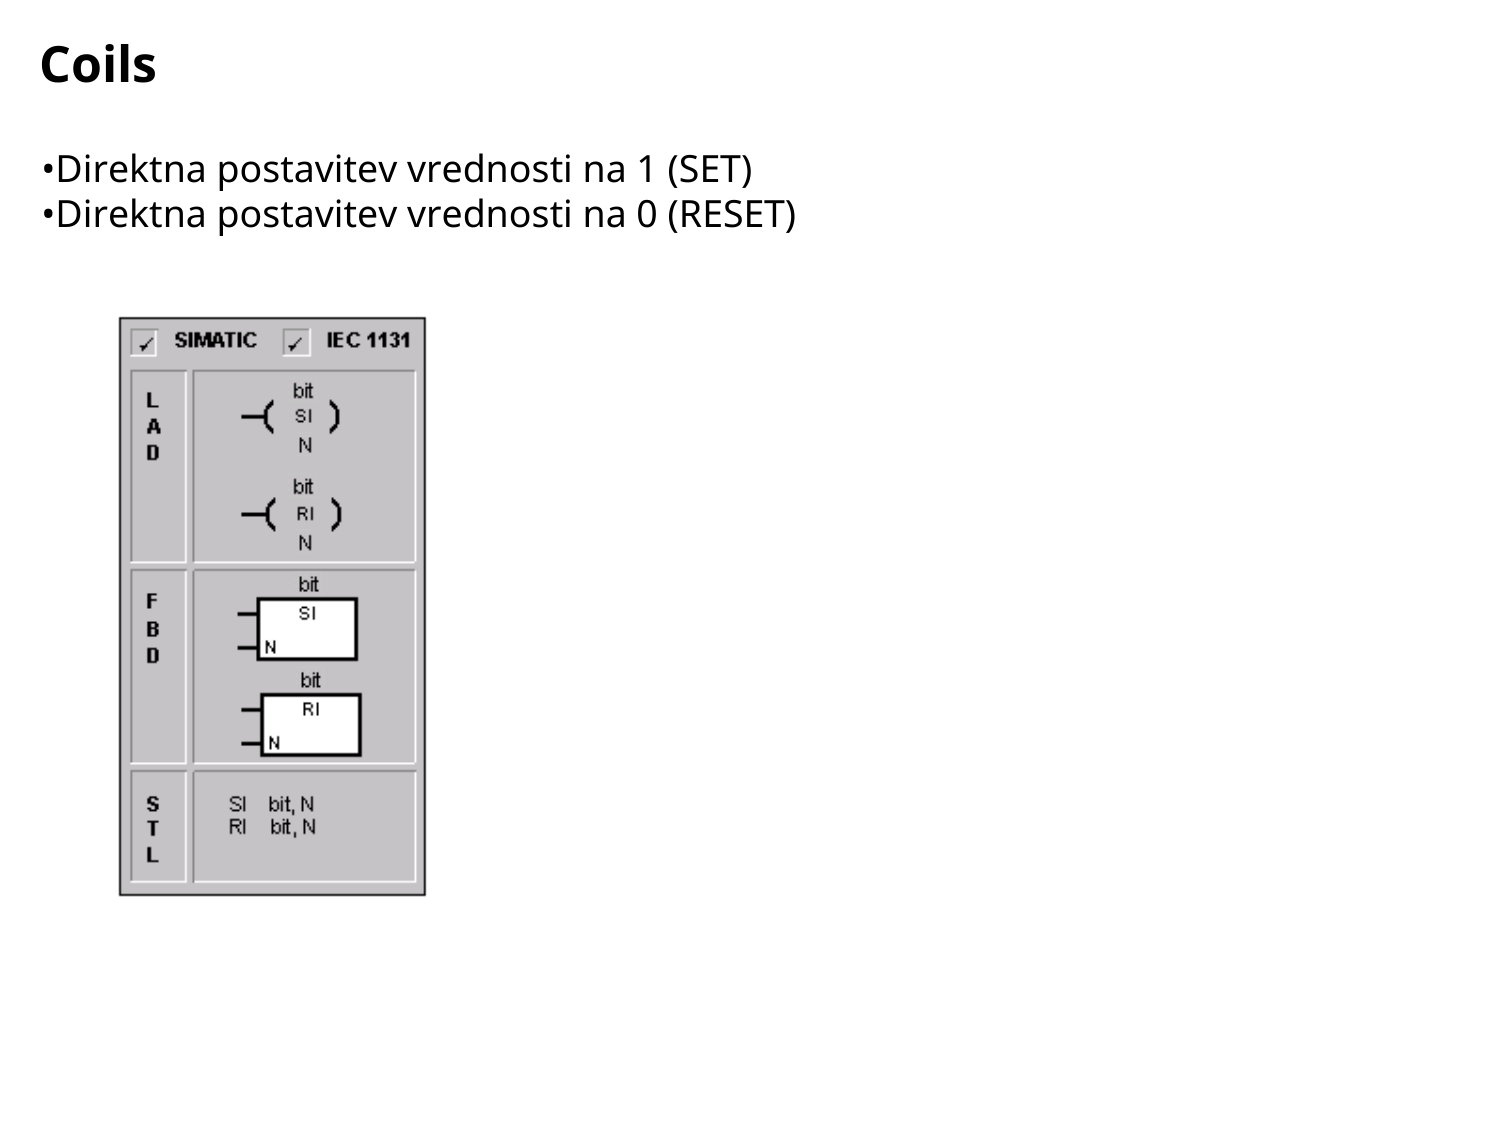

Coils
Direktna postavitev vrednosti na 1 (SET)
Direktna postavitev vrednosti na 0 (RESET)